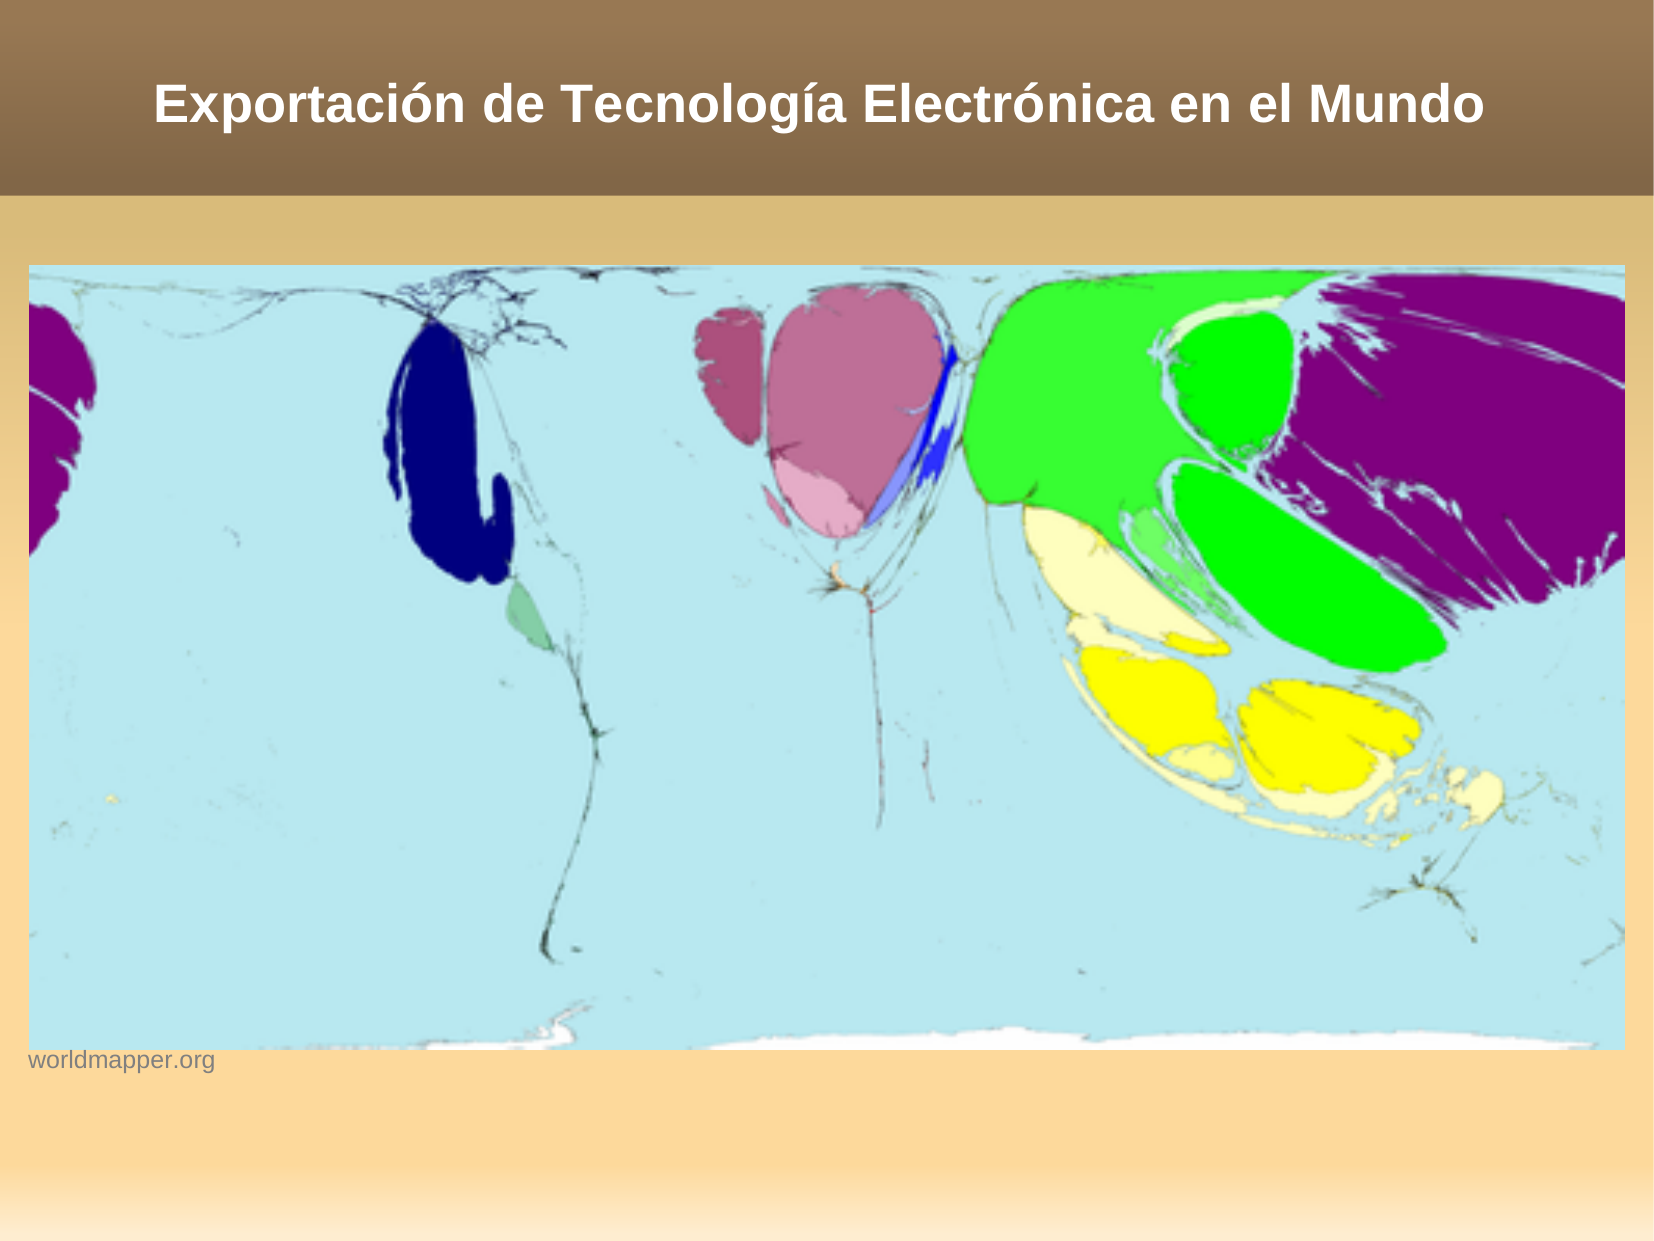

# Exportación de Tecnología Electrónica en el Mundo
worldmapper.org